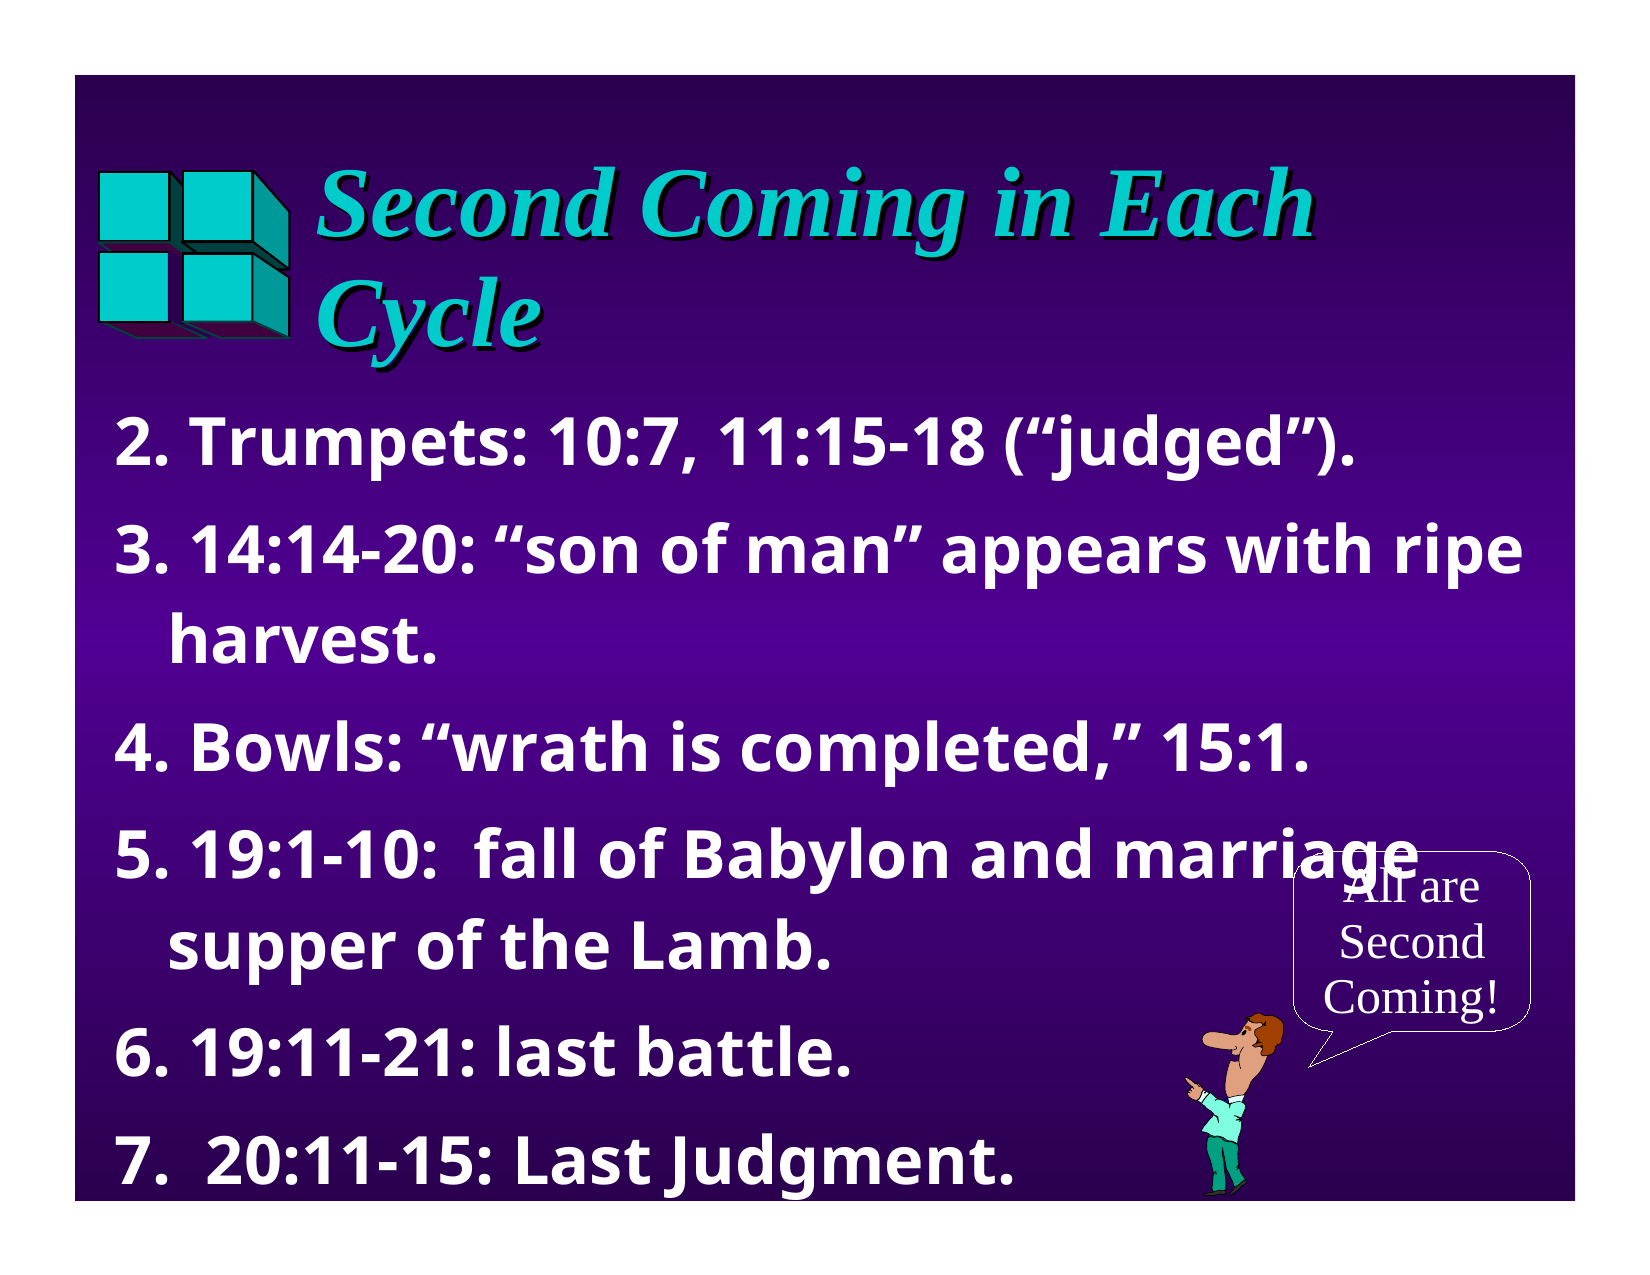

# Second Coming in Each Cycle
2. Trumpets: 10:7, 11:15-18 (“judged”).
3. 14:14-20: “son of man” appears with ripe harvest.
4. Bowls: “wrath is completed,” 15:1.
5. 19:1-10: fall of Babylon and marriage supper of the Lamb.
6. 19:11-21: last battle.
7. 20:11-15: Last Judgment.
All are
Second
Coming!